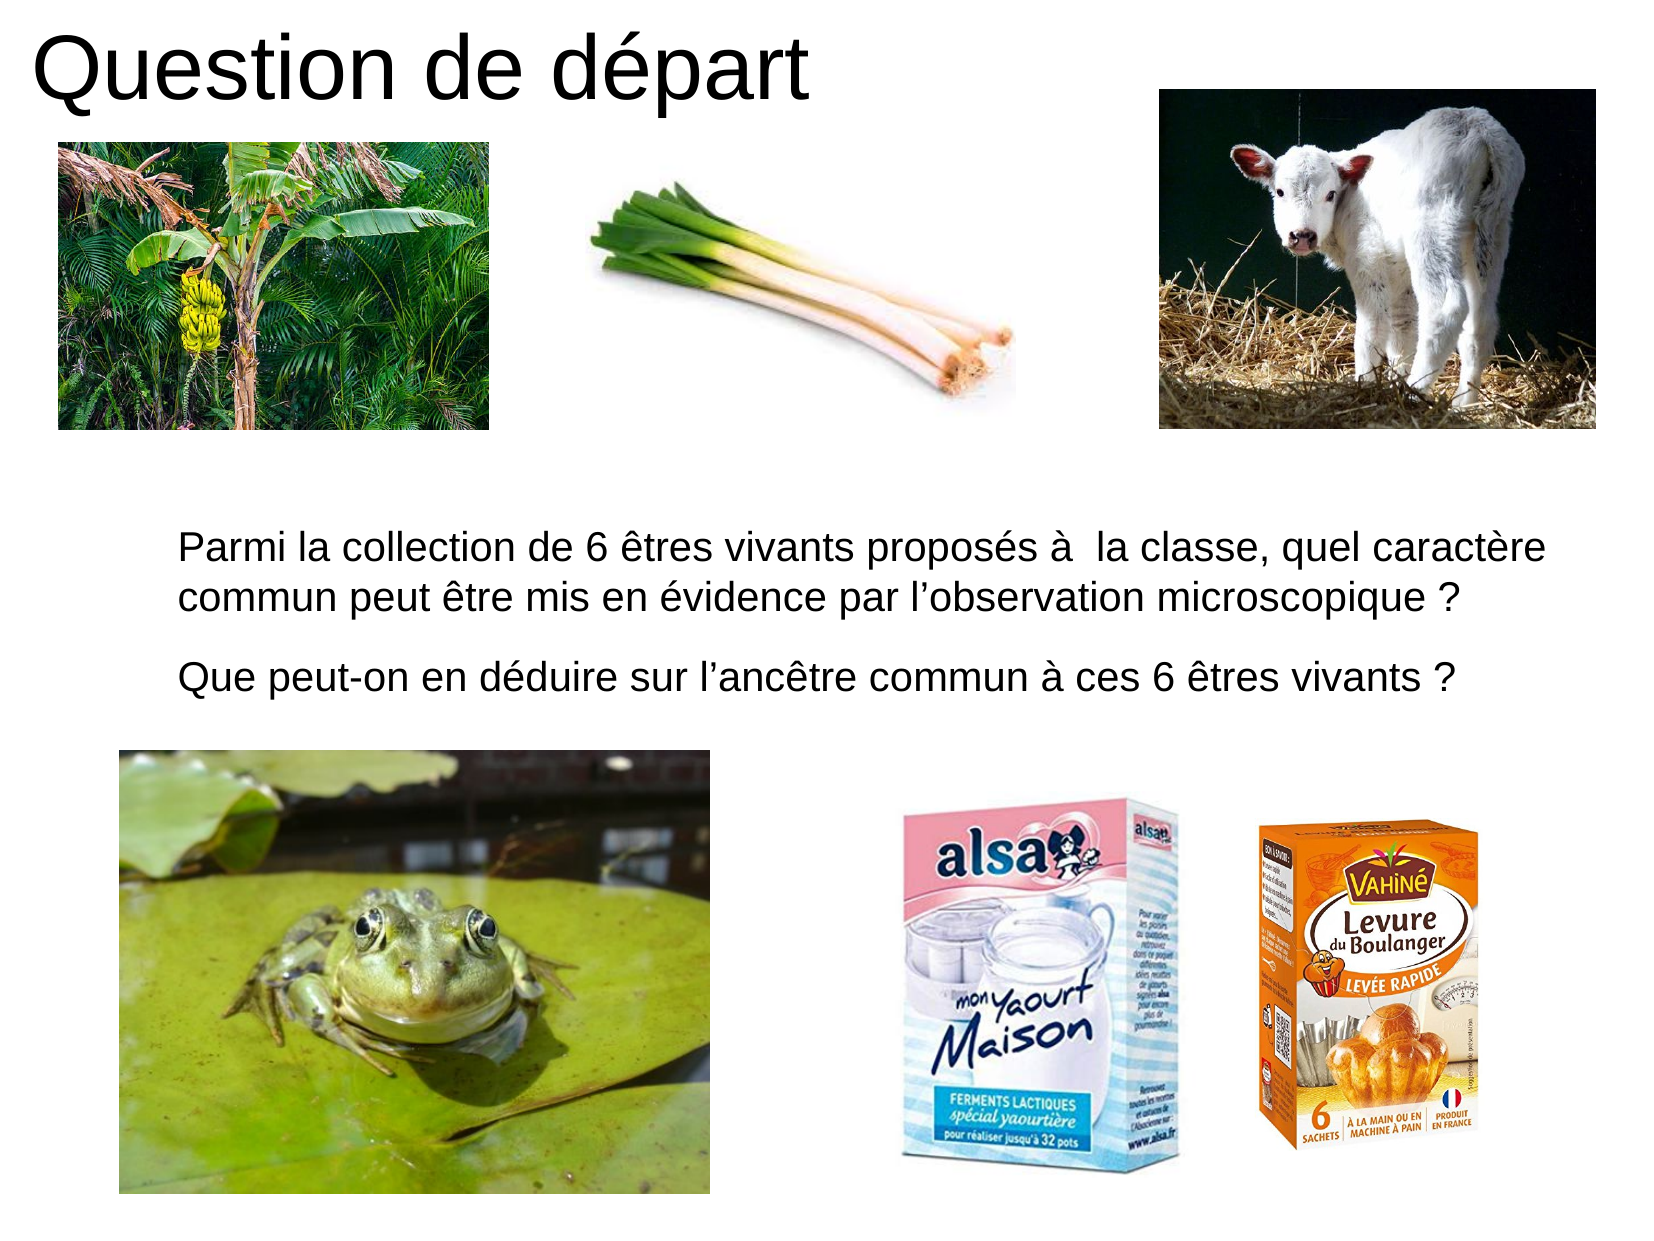

# Question de départ
Parmi la collection de 6 êtres vivants proposés à la classe, quel caractère commun peut être mis en évidence par l’observation microscopique ?
Que peut-on en déduire sur l’ancêtre commun à ces 6 êtres vivants ?